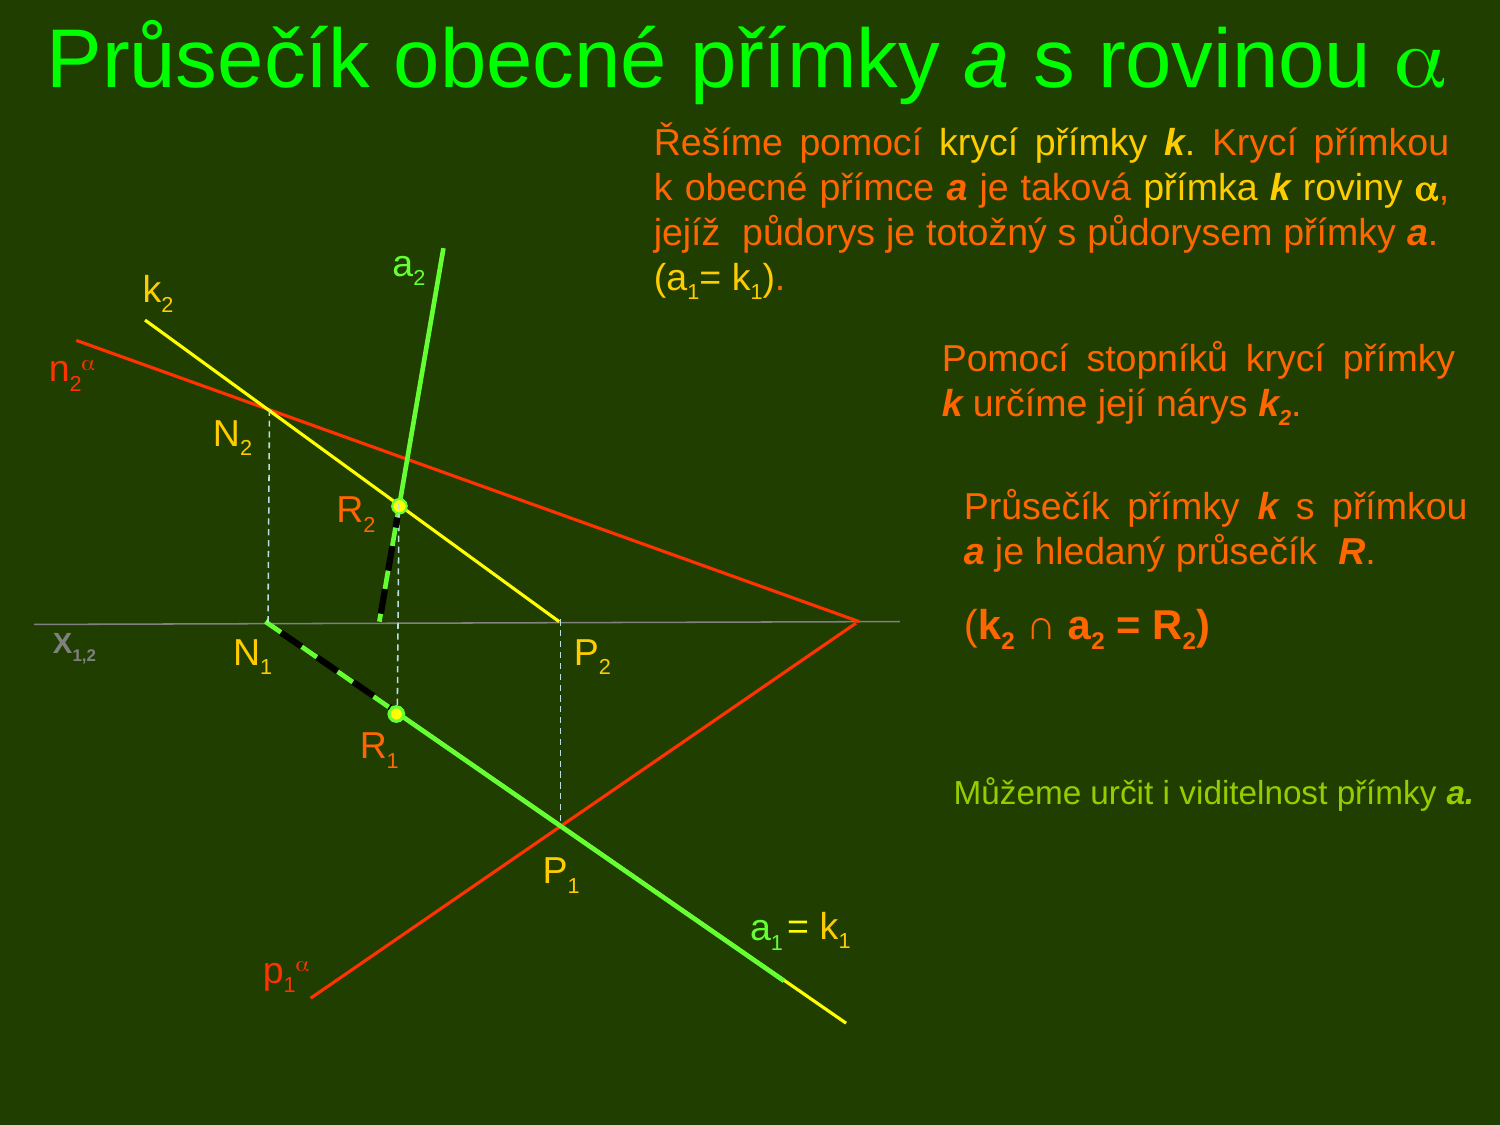

# Průsečík obecné přímky a s rovinou 
Řešíme pomocí krycí přímky k. Krycí přímkou
k obecné přímce a je taková přímka k roviny , jejíž půdorys je totožný s půdorysem přímky a. (a1= k1).
a2
k2
Pomocí stopníků krycí přímky k určíme její nárys k2.
n2
N2
Průsečík přímky k s přímkou a je hledaný průsečík R.
(k2 ∩ a2 = R2)
R2
X1,2
N1
P2
R1
Můžeme určit i viditelnost přímky a.
P1
= k1
a1
p1